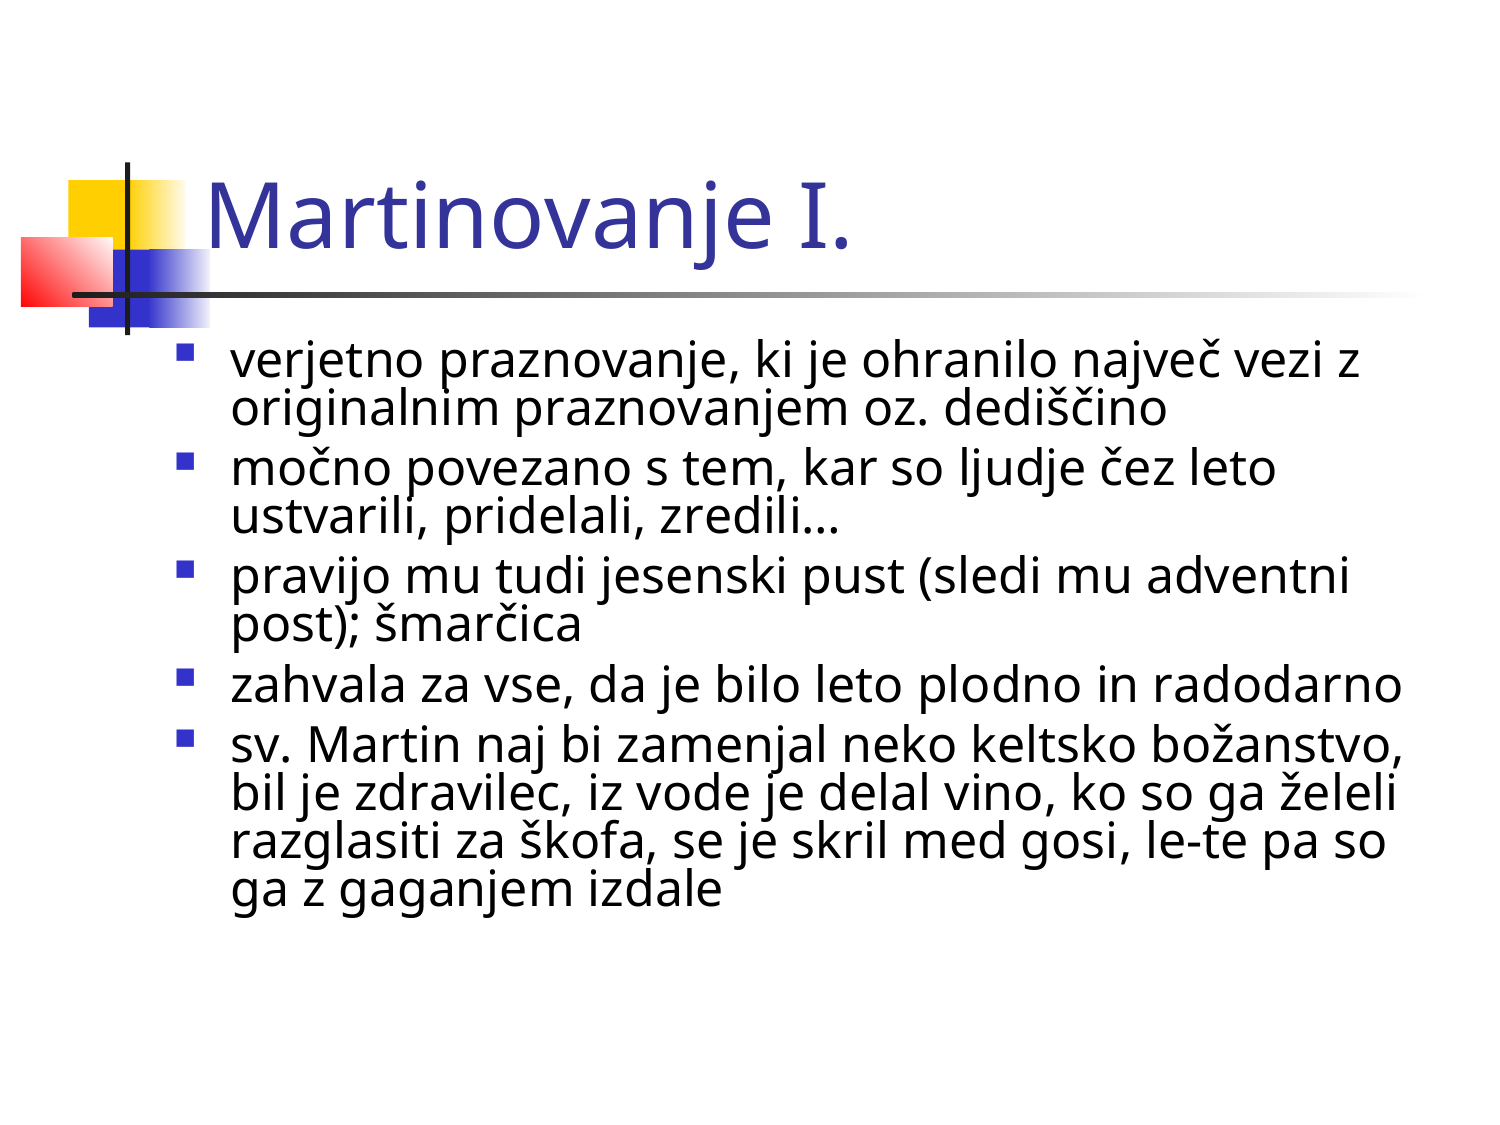

# Martinovanje I.
verjetno praznovanje, ki je ohranilo največ vezi z originalnim praznovanjem oz. dediščino
močno povezano s tem, kar so ljudje čez leto ustvarili, pridelali, zredili…
pravijo mu tudi jesenski pust (sledi mu adventni post); šmarčica
zahvala za vse, da je bilo leto plodno in radodarno
sv. Martin naj bi zamenjal neko keltsko božanstvo, bil je zdravilec, iz vode je delal vino, ko so ga želeli razglasiti za škofa, se je skril med gosi, le-te pa so ga z gaganjem izdale